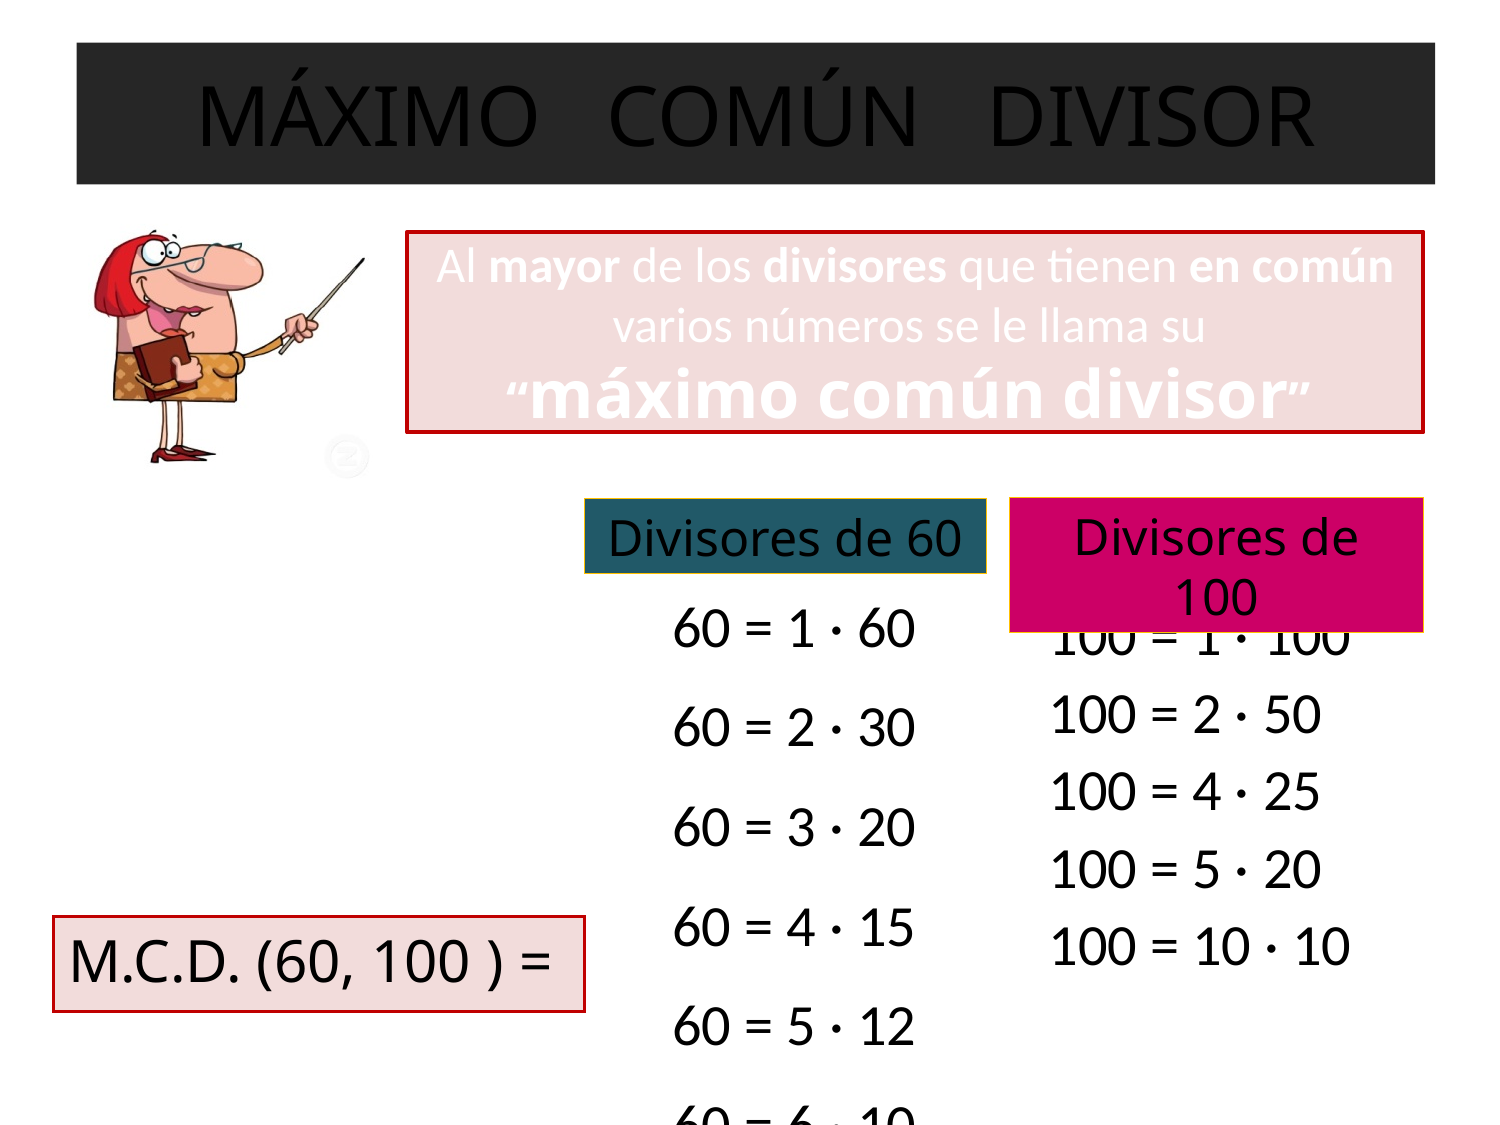

MÁXIMO COMÚN DIVISOR
Al mayor de los divisores que tienen en común varios números se le llama su
“máximo común divisor”
Divisores de 100
Divisores de 60
# 60 = 1 · 60
60 = 2 · 30
60 = 3 · 20
60 = 4 · 15
60 = 5 · 12
60 = 6 · 10
100 = 1 · 100
100 = 2 · 50
100 = 4 · 25
100 = 5 · 20
100 = 10 · 10
M.C.D. (60, 100 ) =